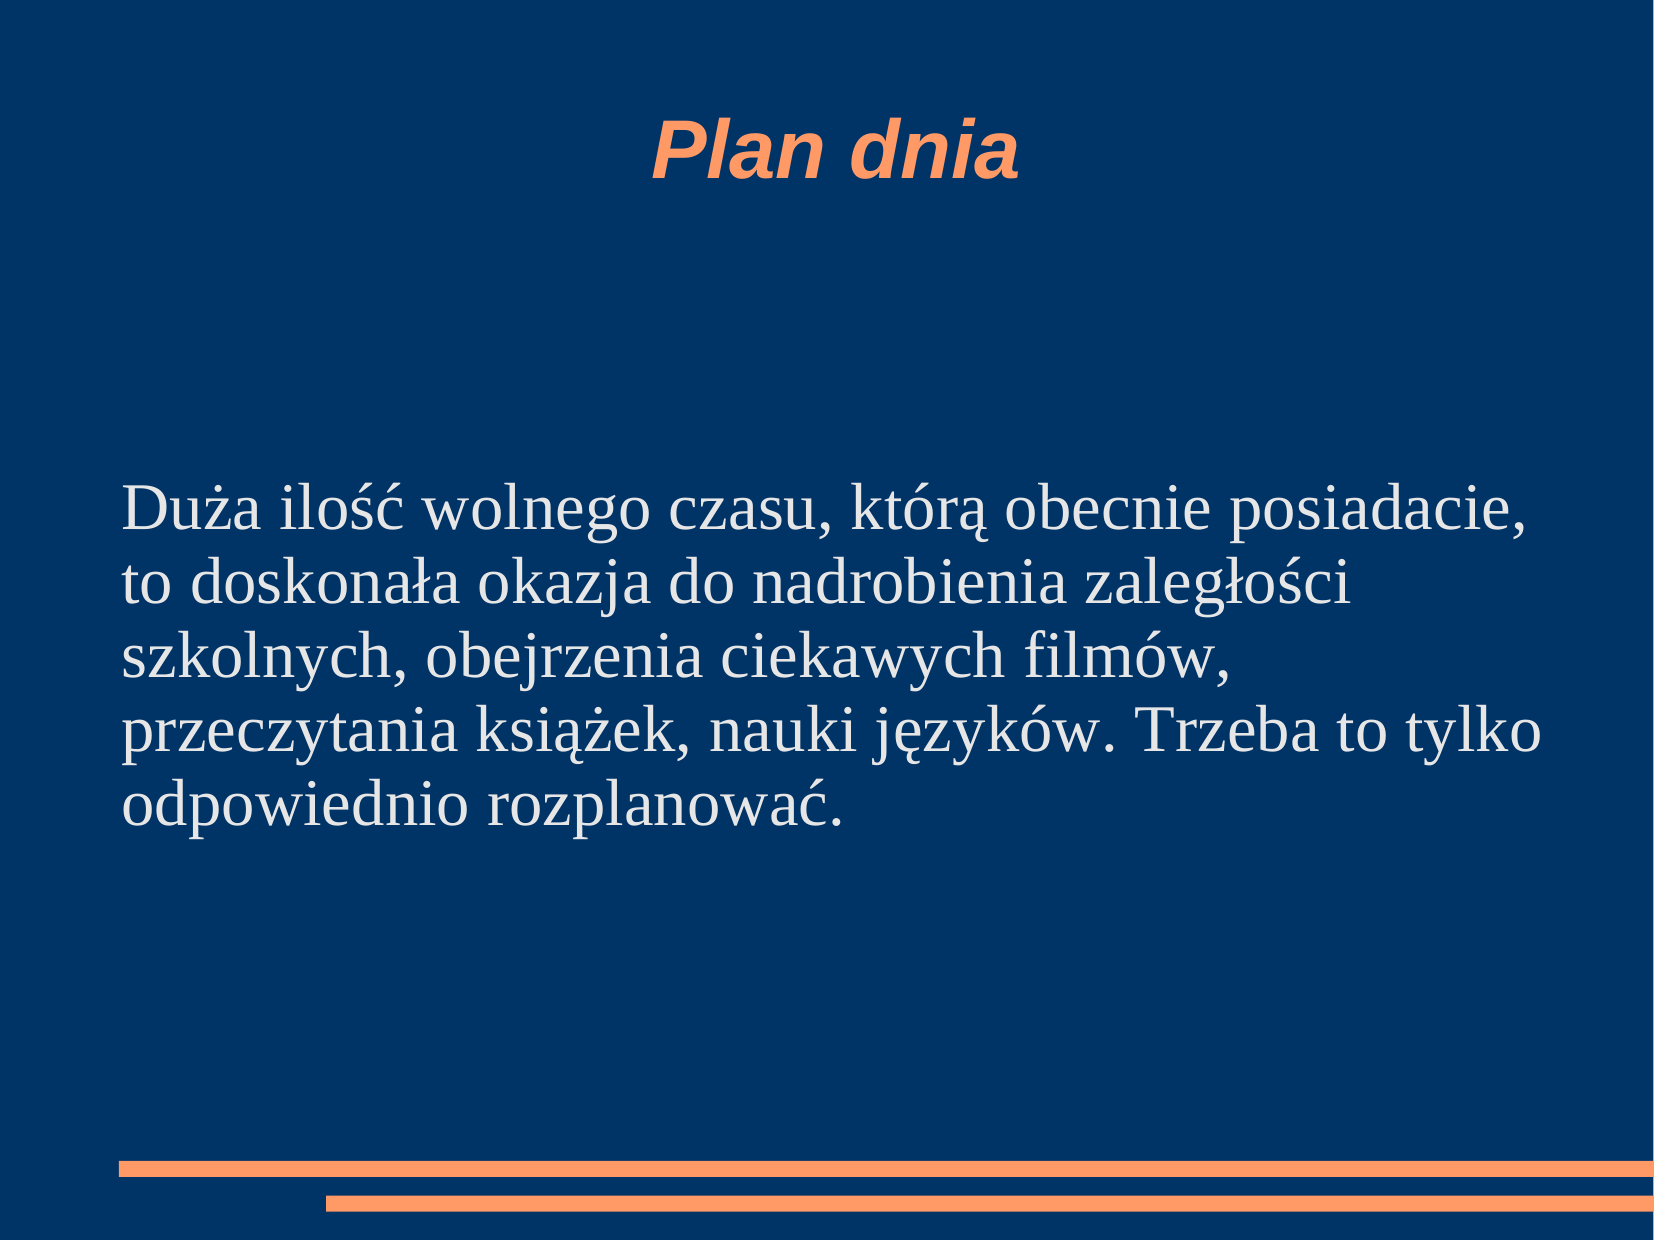

# Plan dnia
Duża ilość wolnego czasu, którą obecnie posiadacie, to doskonała okazja do nadrobienia zaległości szkolnych, obejrzenia ciekawych filmów, przeczytania książek, nauki języków. Trzeba to tylko odpowiednio rozplanować.